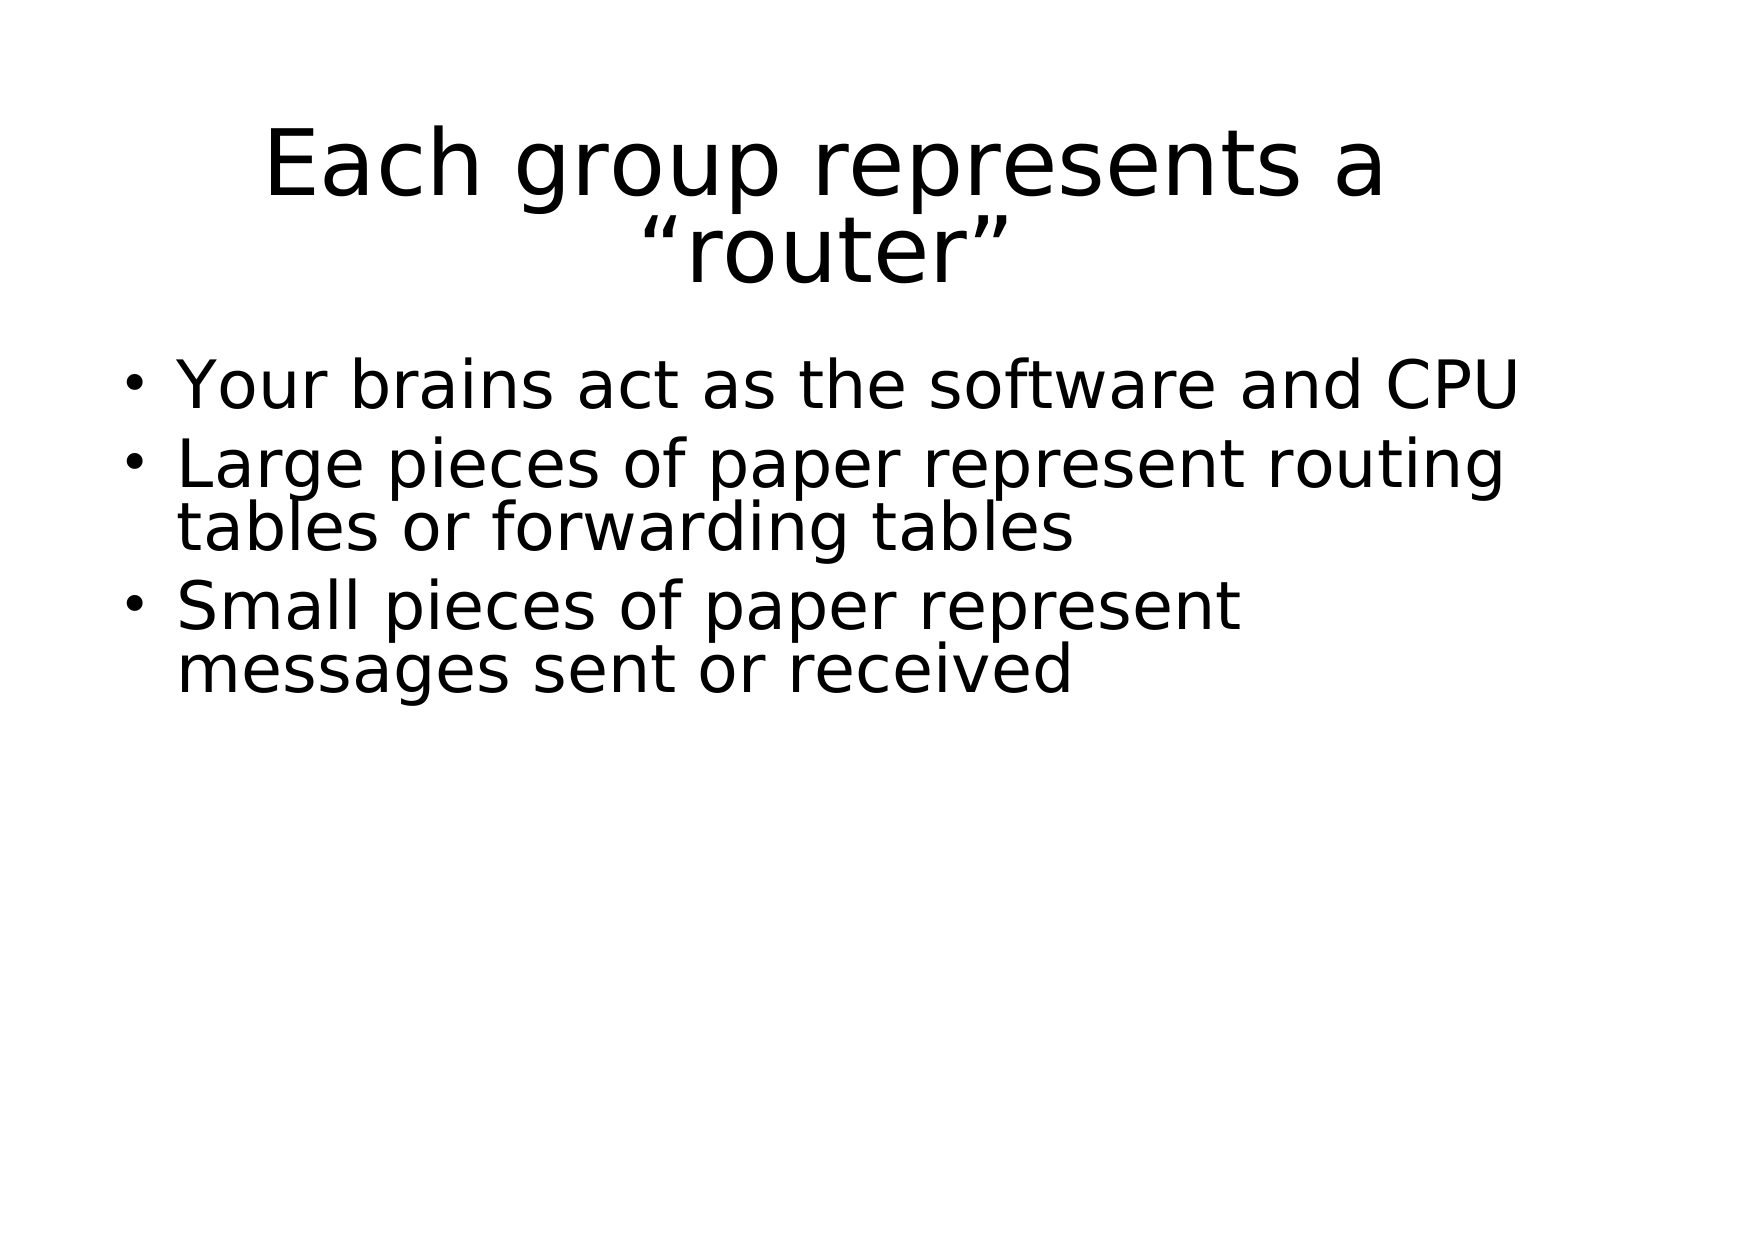

# Each group represents a “router”
Your brains act as the software and CPU
Large pieces of paper represent routing tables or forwarding tables
Small pieces of paper represent messages sent or received